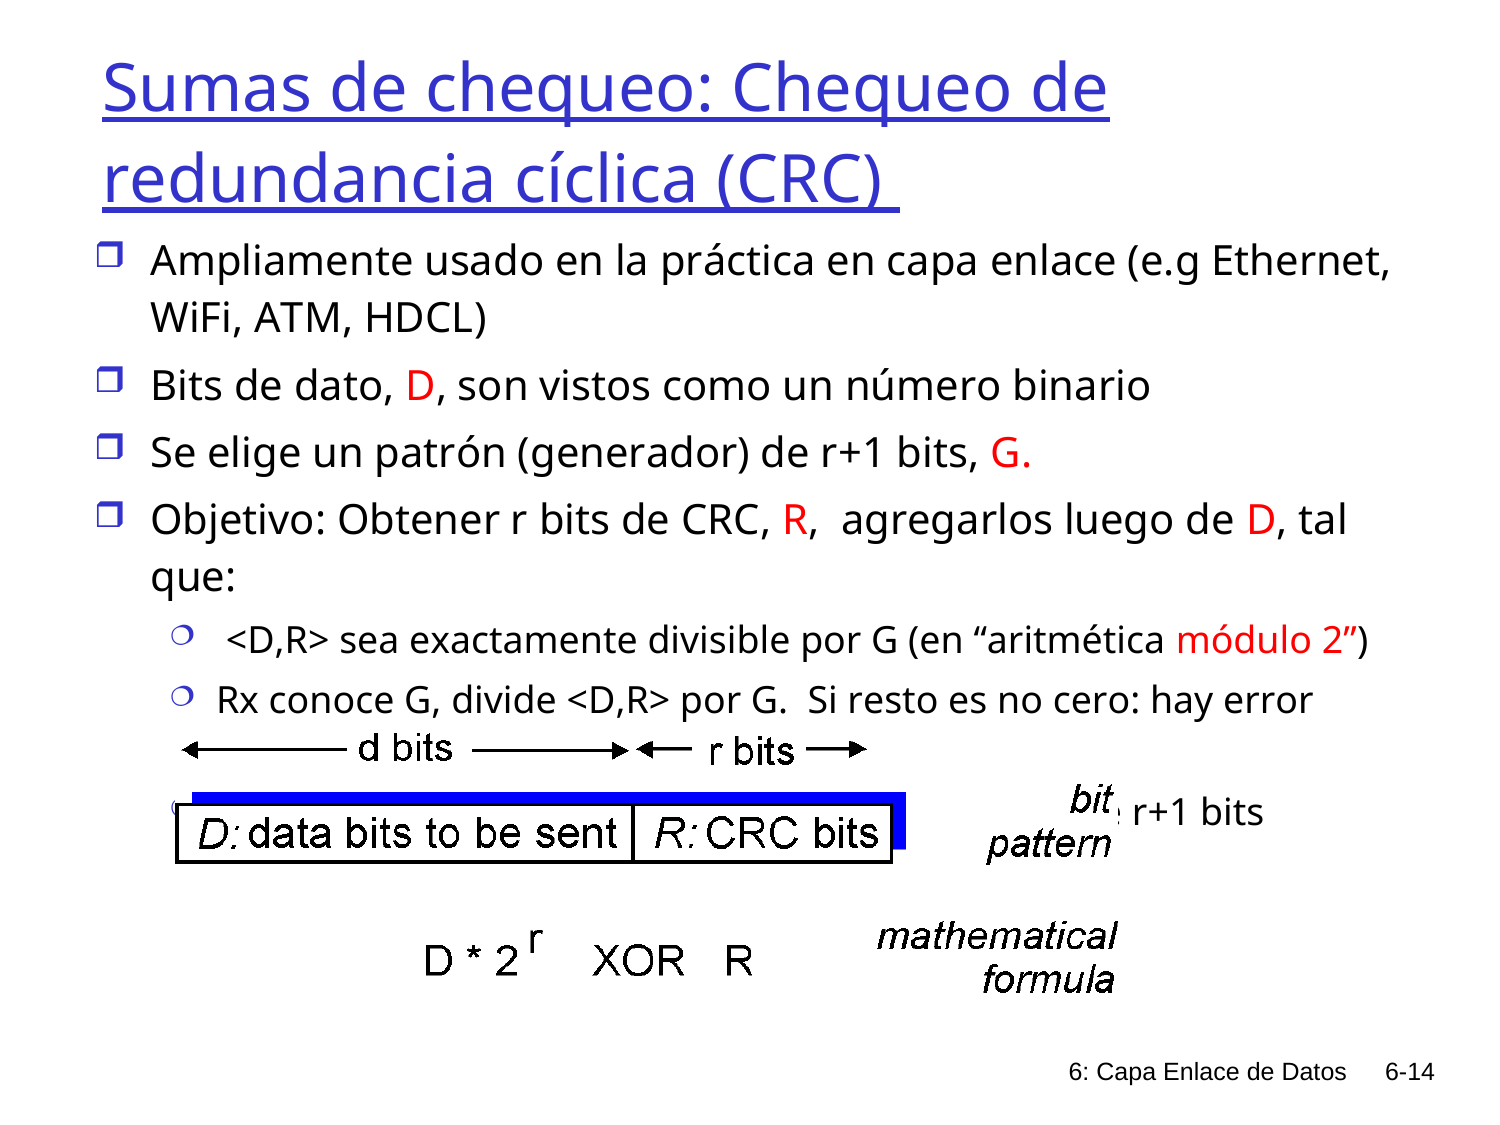

# Sumas de chequeo: Chequeo de redundancia cíclica (CRC)
Ampliamente usado en la práctica en capa enlace (e.g Ethernet, WiFi, ATM, HDCL)
Bits de dato, D, son vistos como un número binario
Se elige un patrón (generador) de r+1 bits, G.
Objetivo: Obtener r bits de CRC, R, agregarlos luego de D, tal que:
 <D,R> sea exactamente divisible por G (en “aritmética módulo 2”)
Rx conoce G, divide <D,R> por G. Si resto es no cero: hay error detectado!
Puede detectar secuencias de errores menores que r+1 bits
14